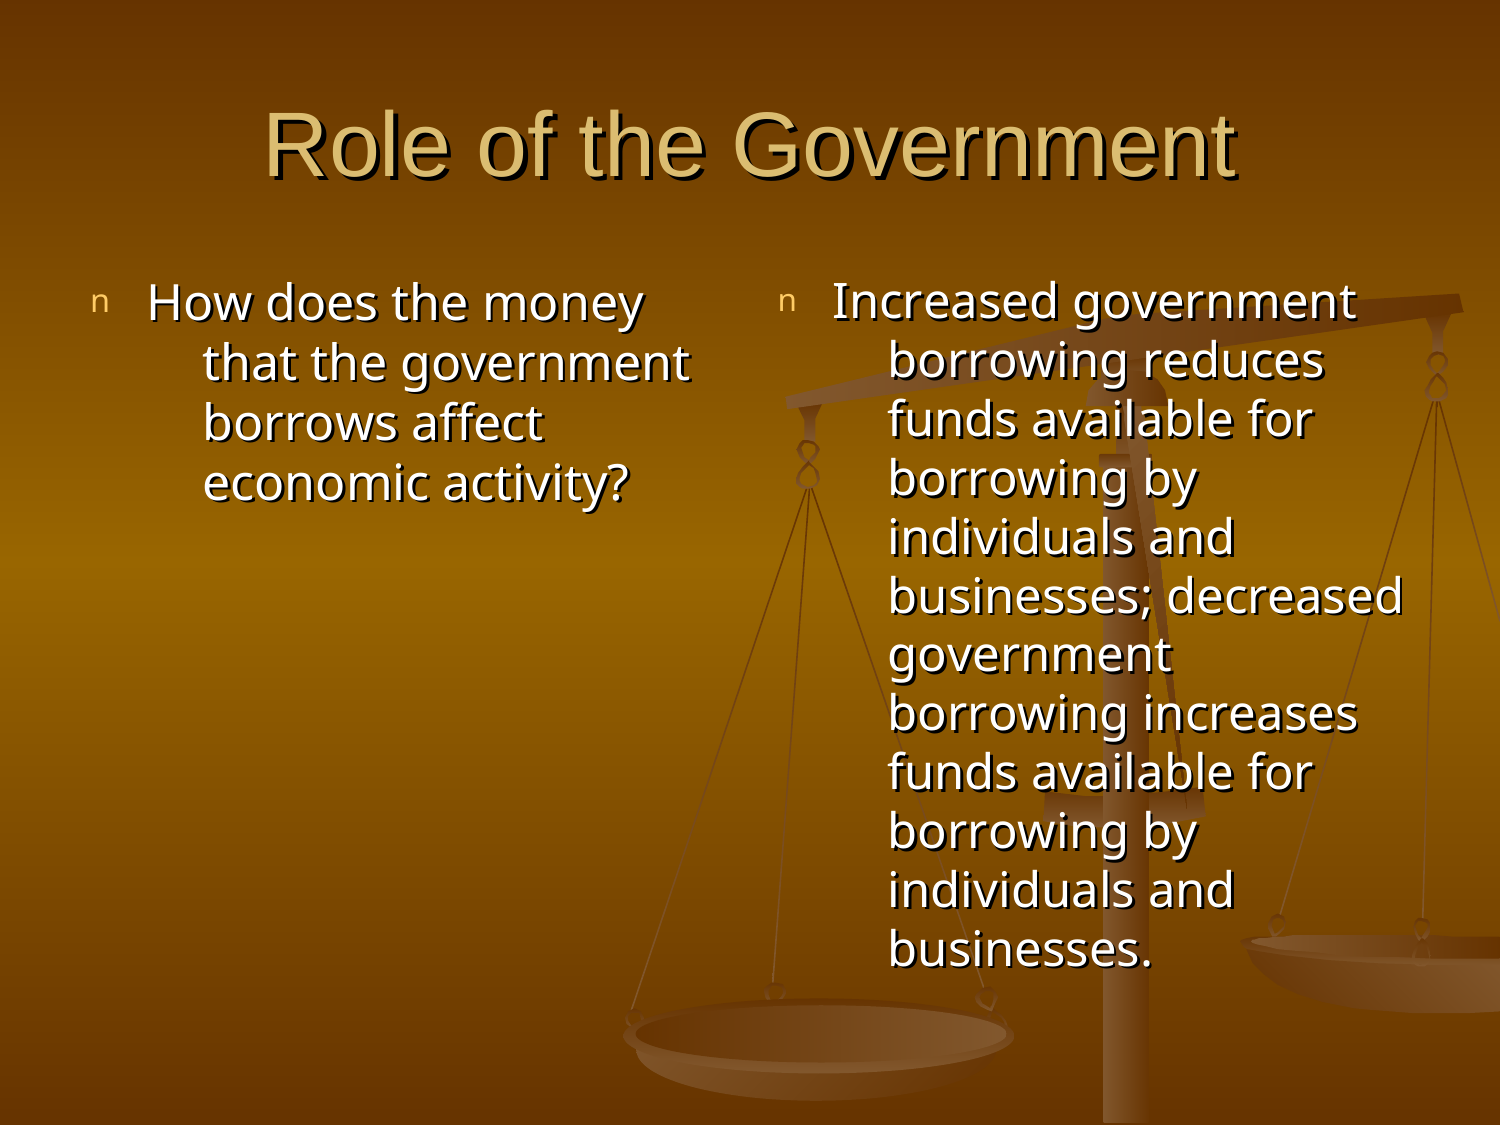

# Role of the Government
How does the money that the government borrows affect economic activity?
Increased government borrowing reduces funds available for borrowing by individuals and businesses; decreased government borrowing increases funds available for borrowing by individuals and businesses.